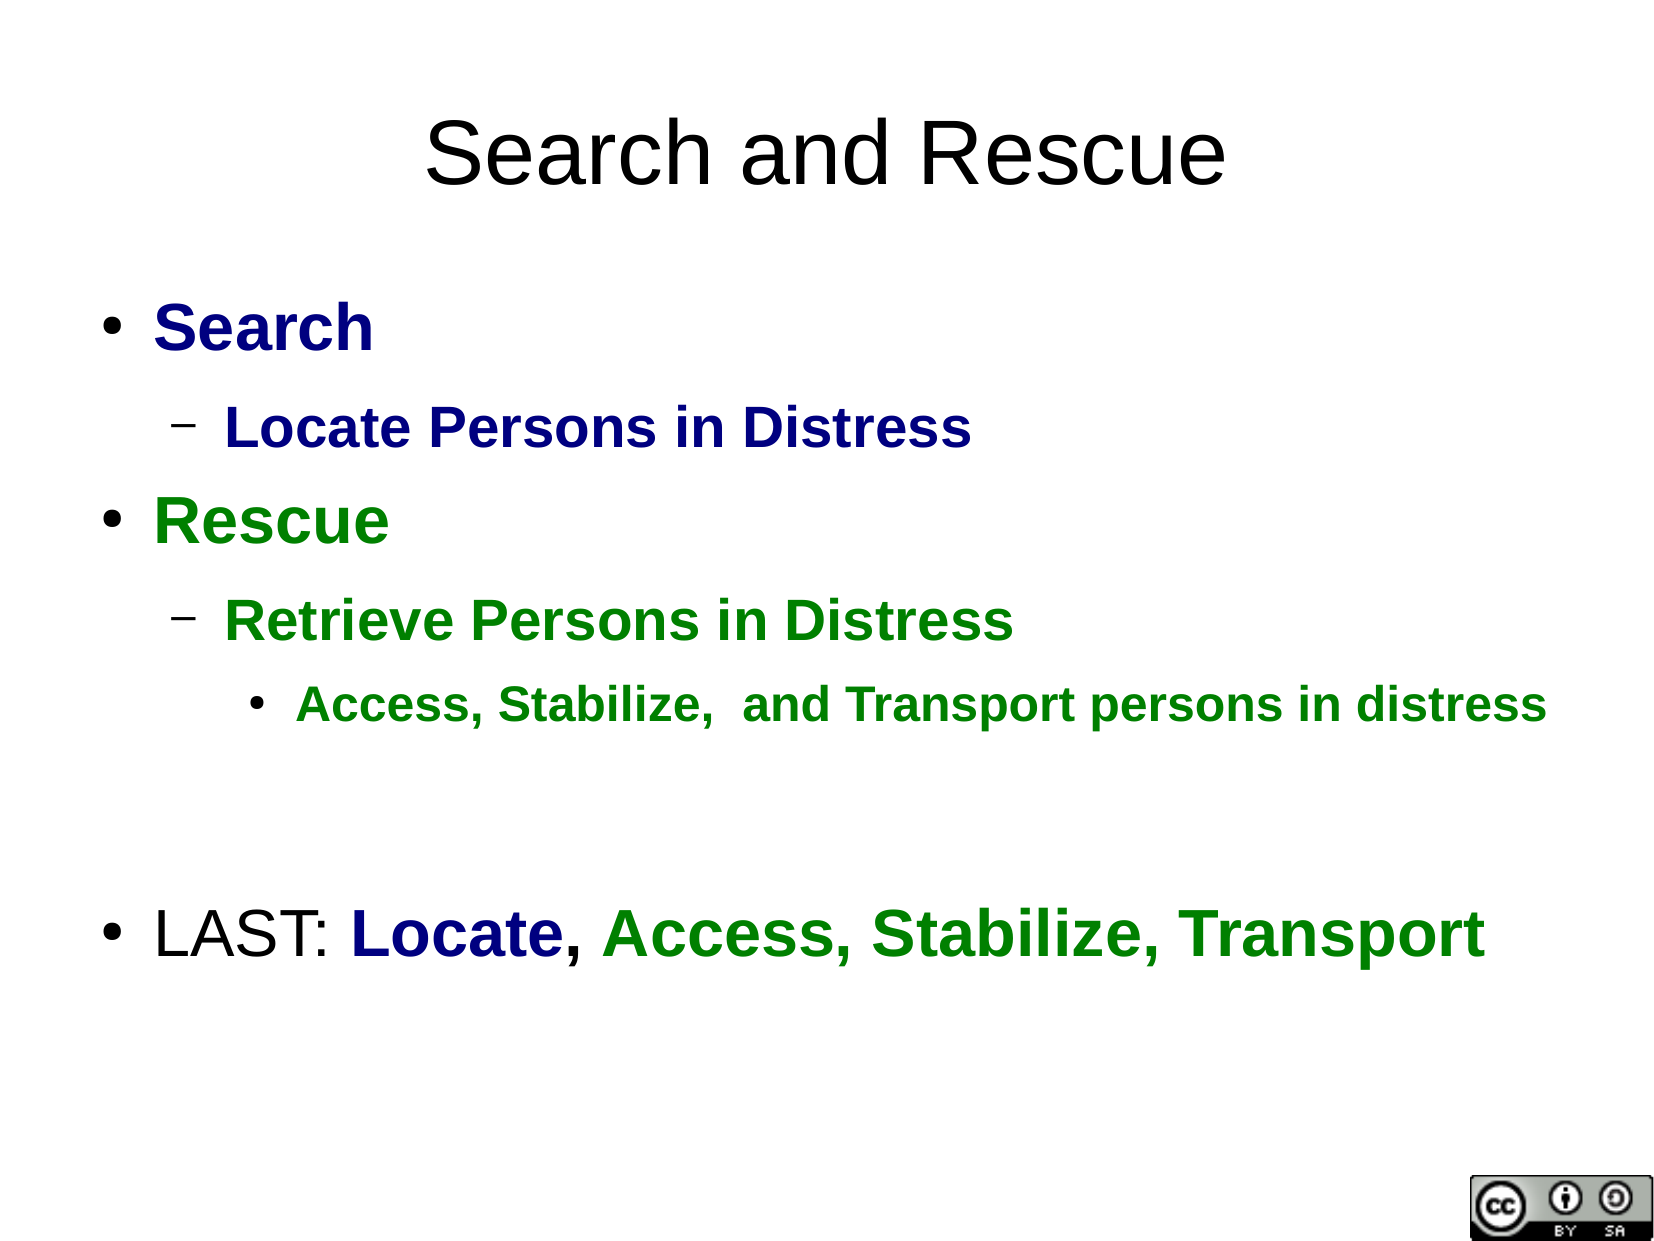

Search and Rescue
# Search
Locate Persons in Distress
Rescue
Retrieve Persons in Distress
Access, Stabilize, and Transport persons in distress
LAST: Locate, Access, Stabilize, Transport